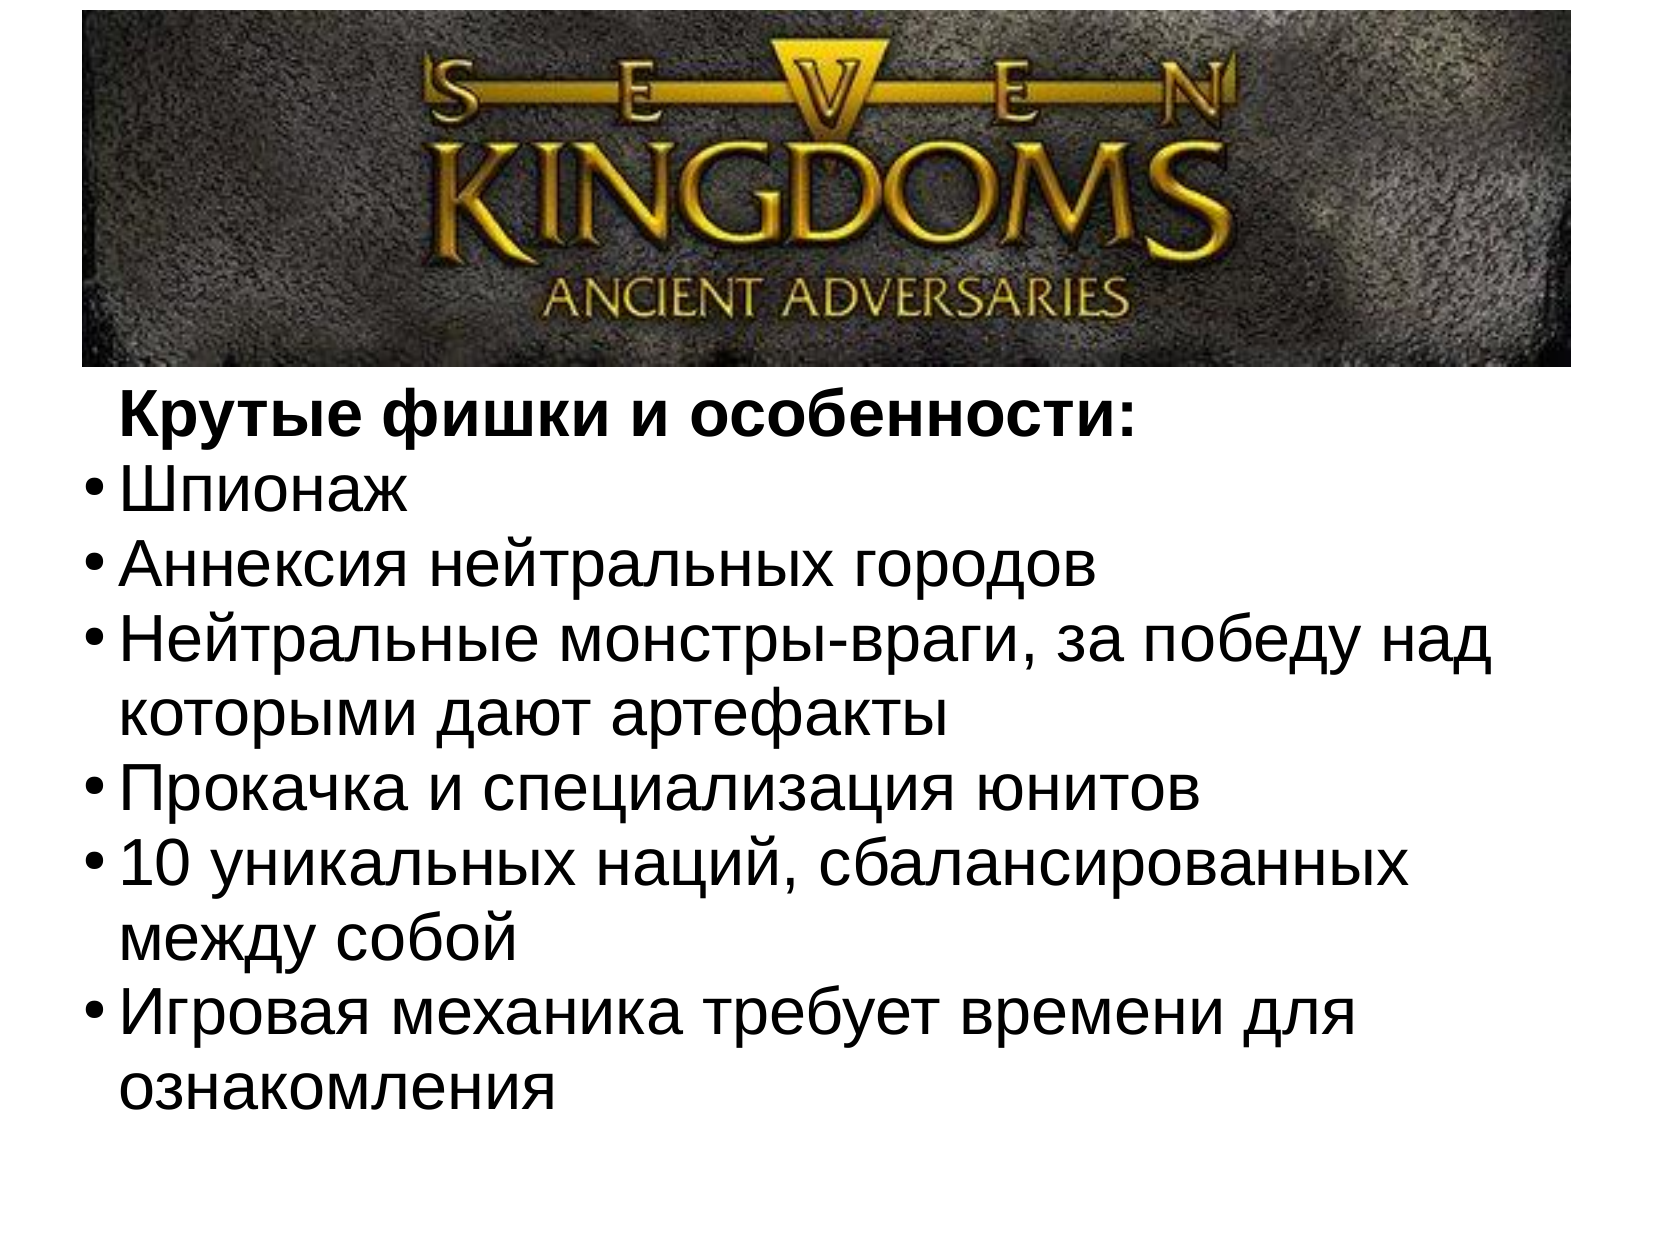

# Крутые фишки и особенности:
Шпионаж
Аннексия нейтральных городов
Нейтральные монстры-враги, за победу над которыми дают артефакты
Прокачка и специализация юнитов
10 уникальных наций, сбалансированных между собой
Игровая механика требует времени для ознакомления